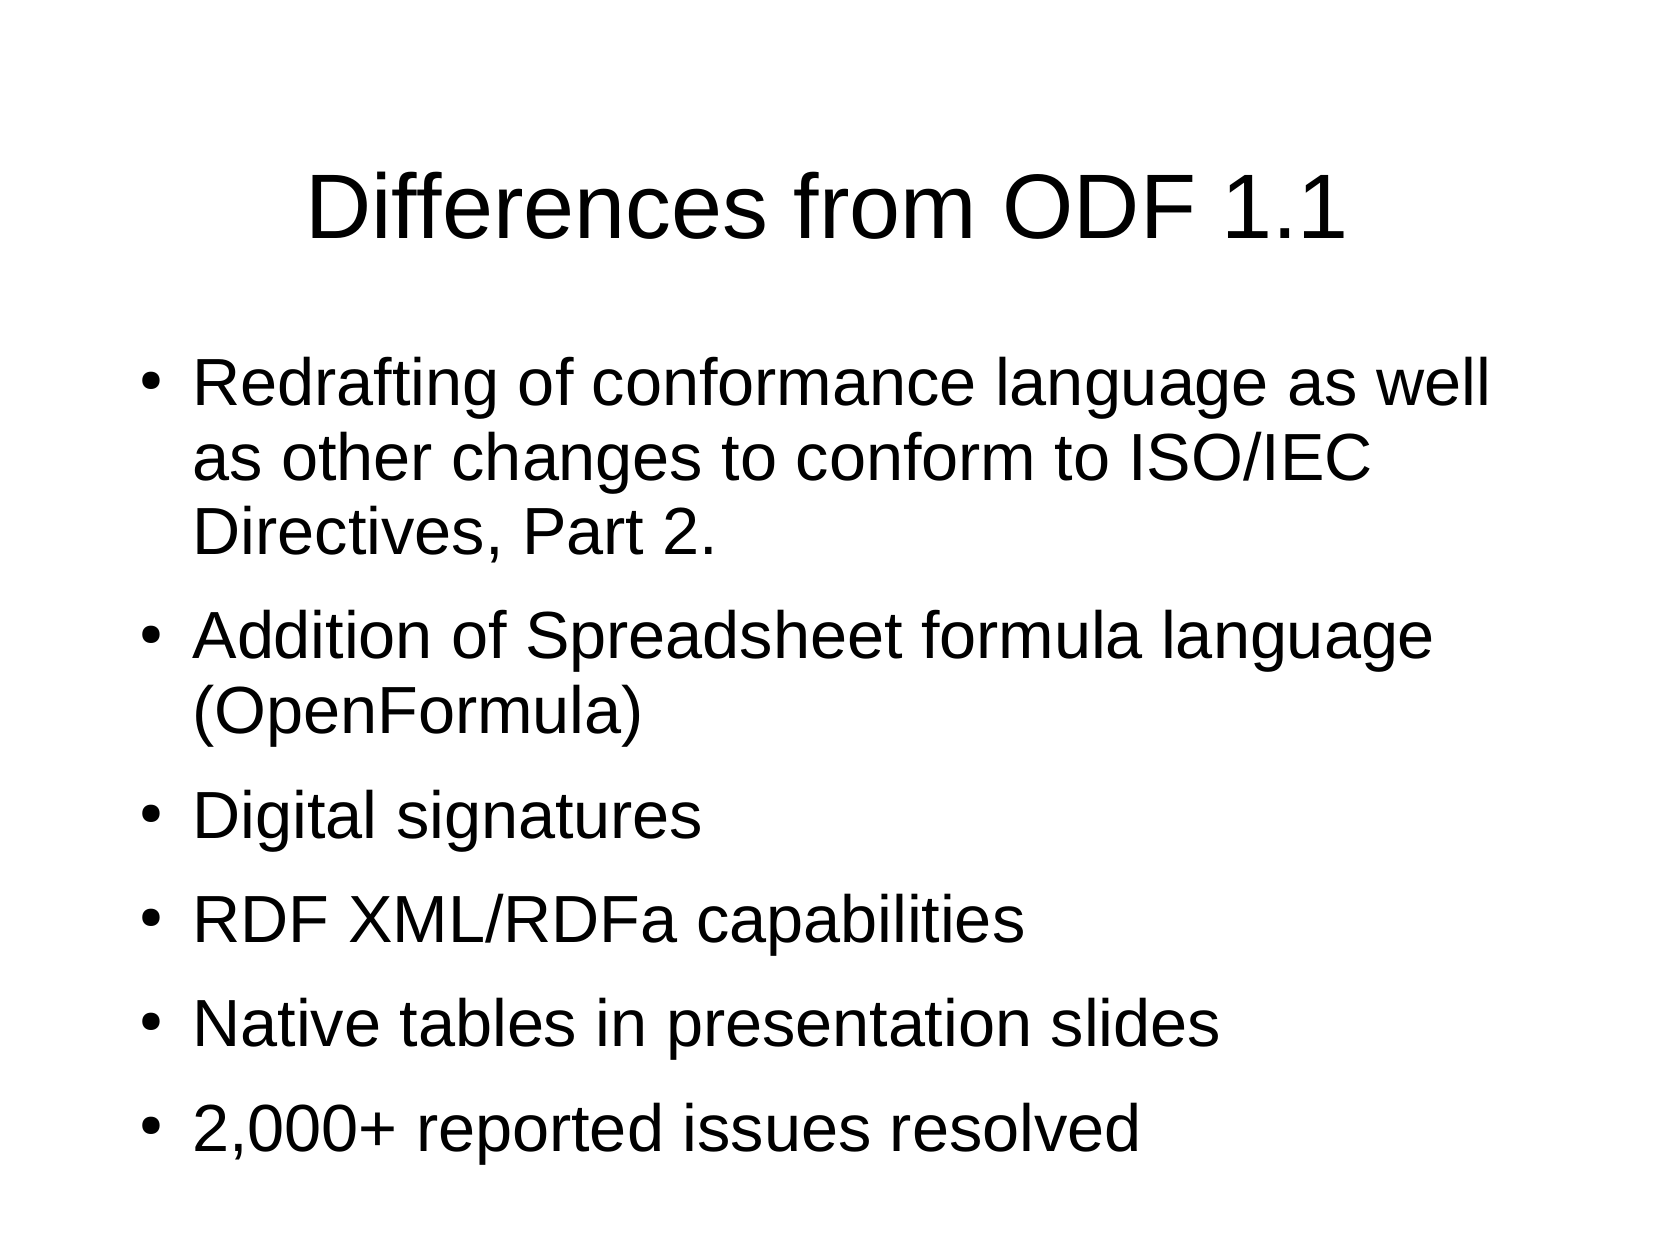

# Differences from ODF 1.1
Redrafting of conformance language as well as other changes to conform to ISO/IEC Directives, Part 2.
Addition of Spreadsheet formula language (OpenFormula)
Digital signatures
RDF XML/RDFa capabilities
Native tables in presentation slides
2,000+ reported issues resolved